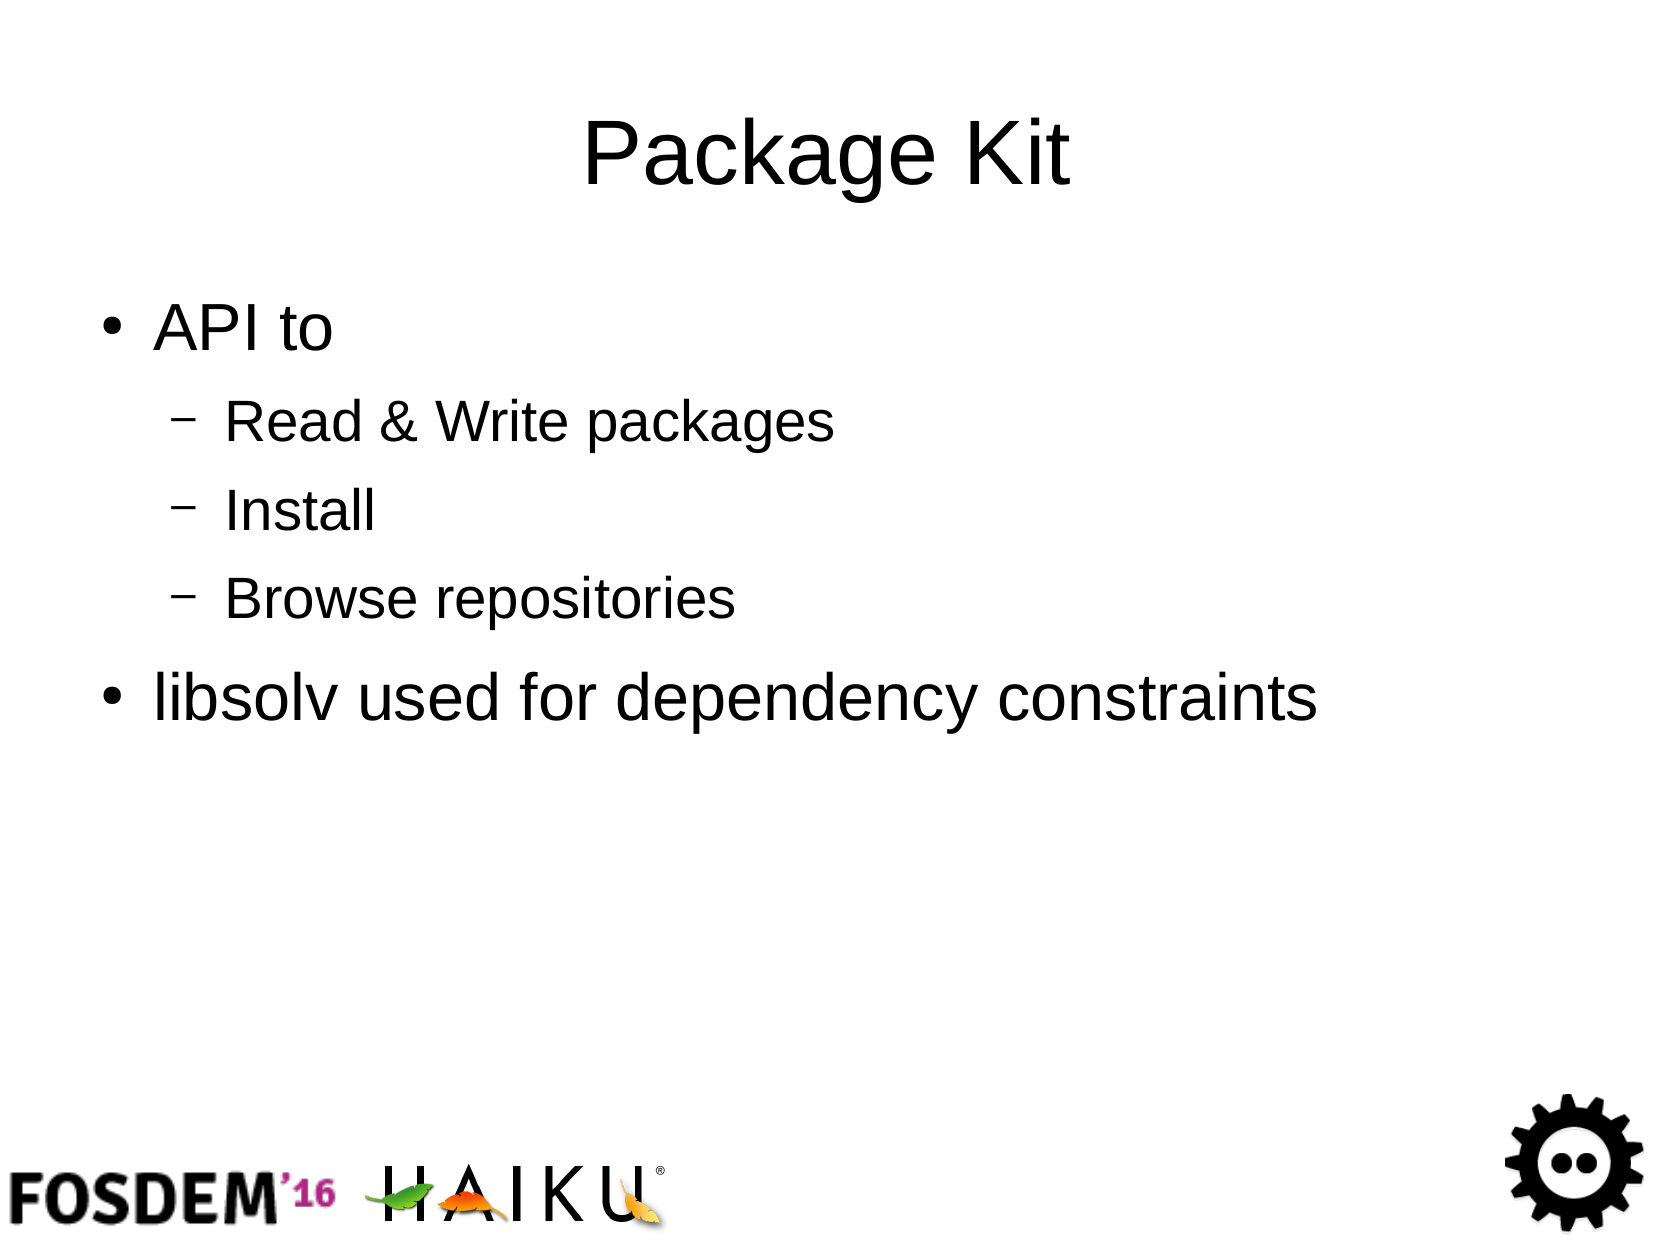

# Package Kit
API to
Read & Write packages
Install
Browse repositories
libsolv used for dependency constraints